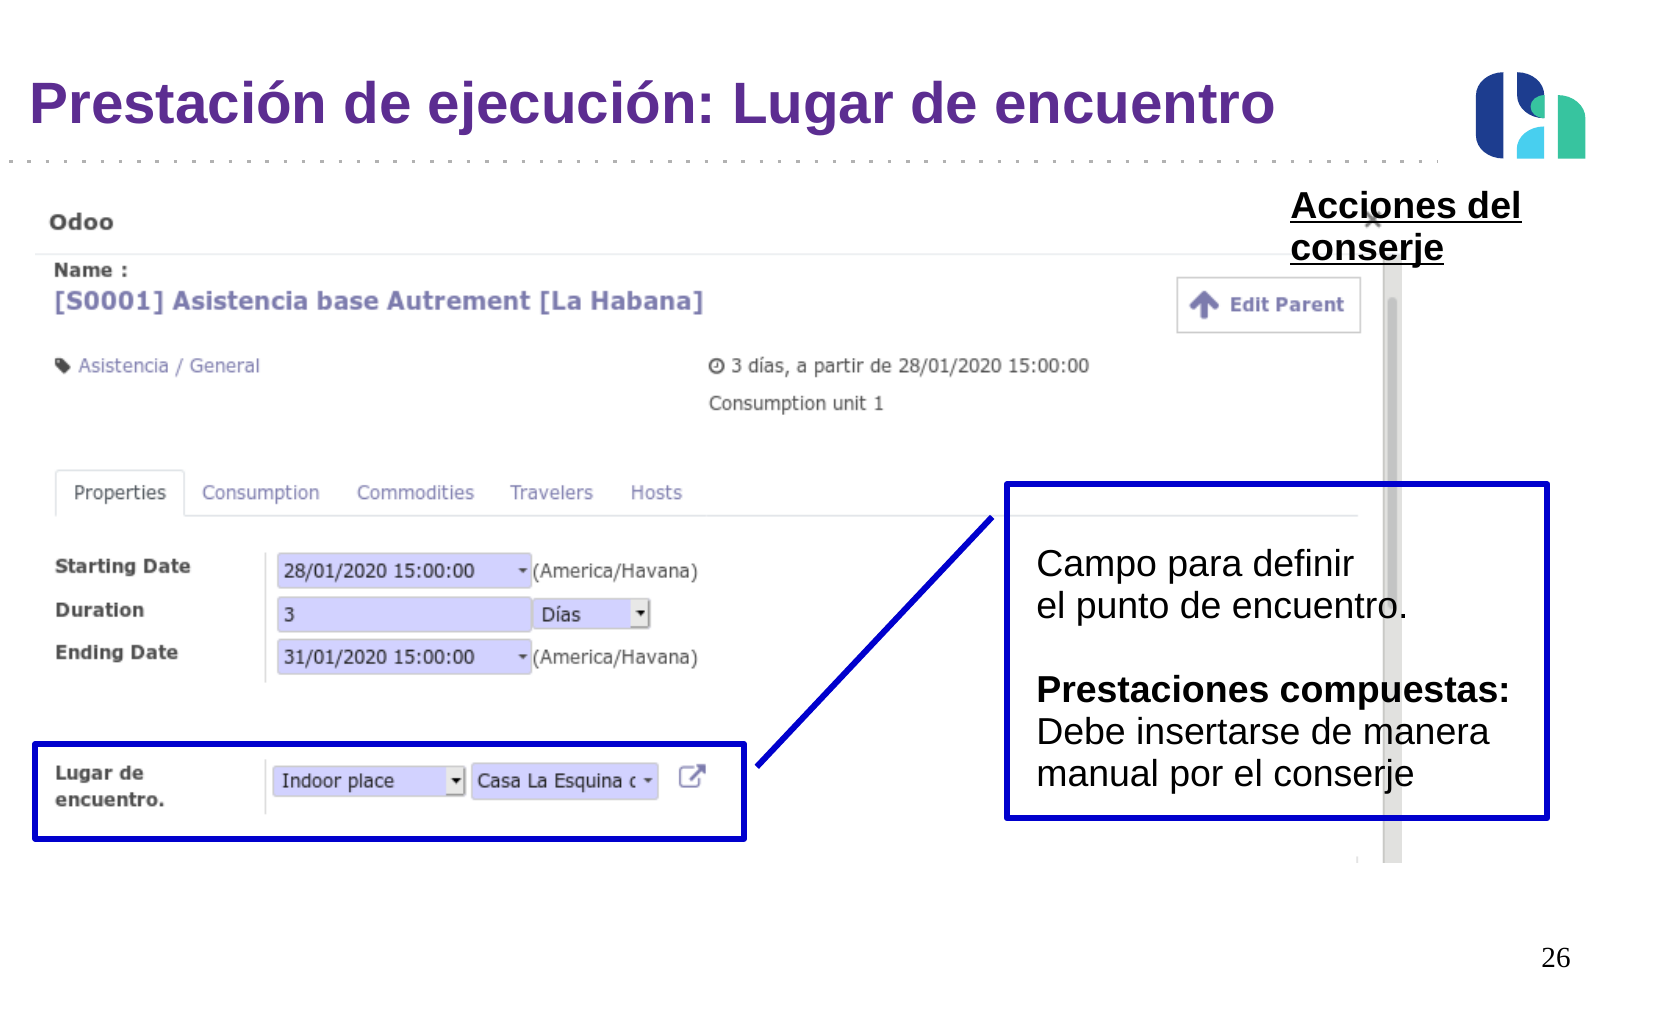

Prestación de ejecución: Lugar de encuentro
Acciones del conserje
Campo para definir
el punto de encuentro.
Prestaciones compuestas:
Debe insertarse de manera manual por el conserje
26